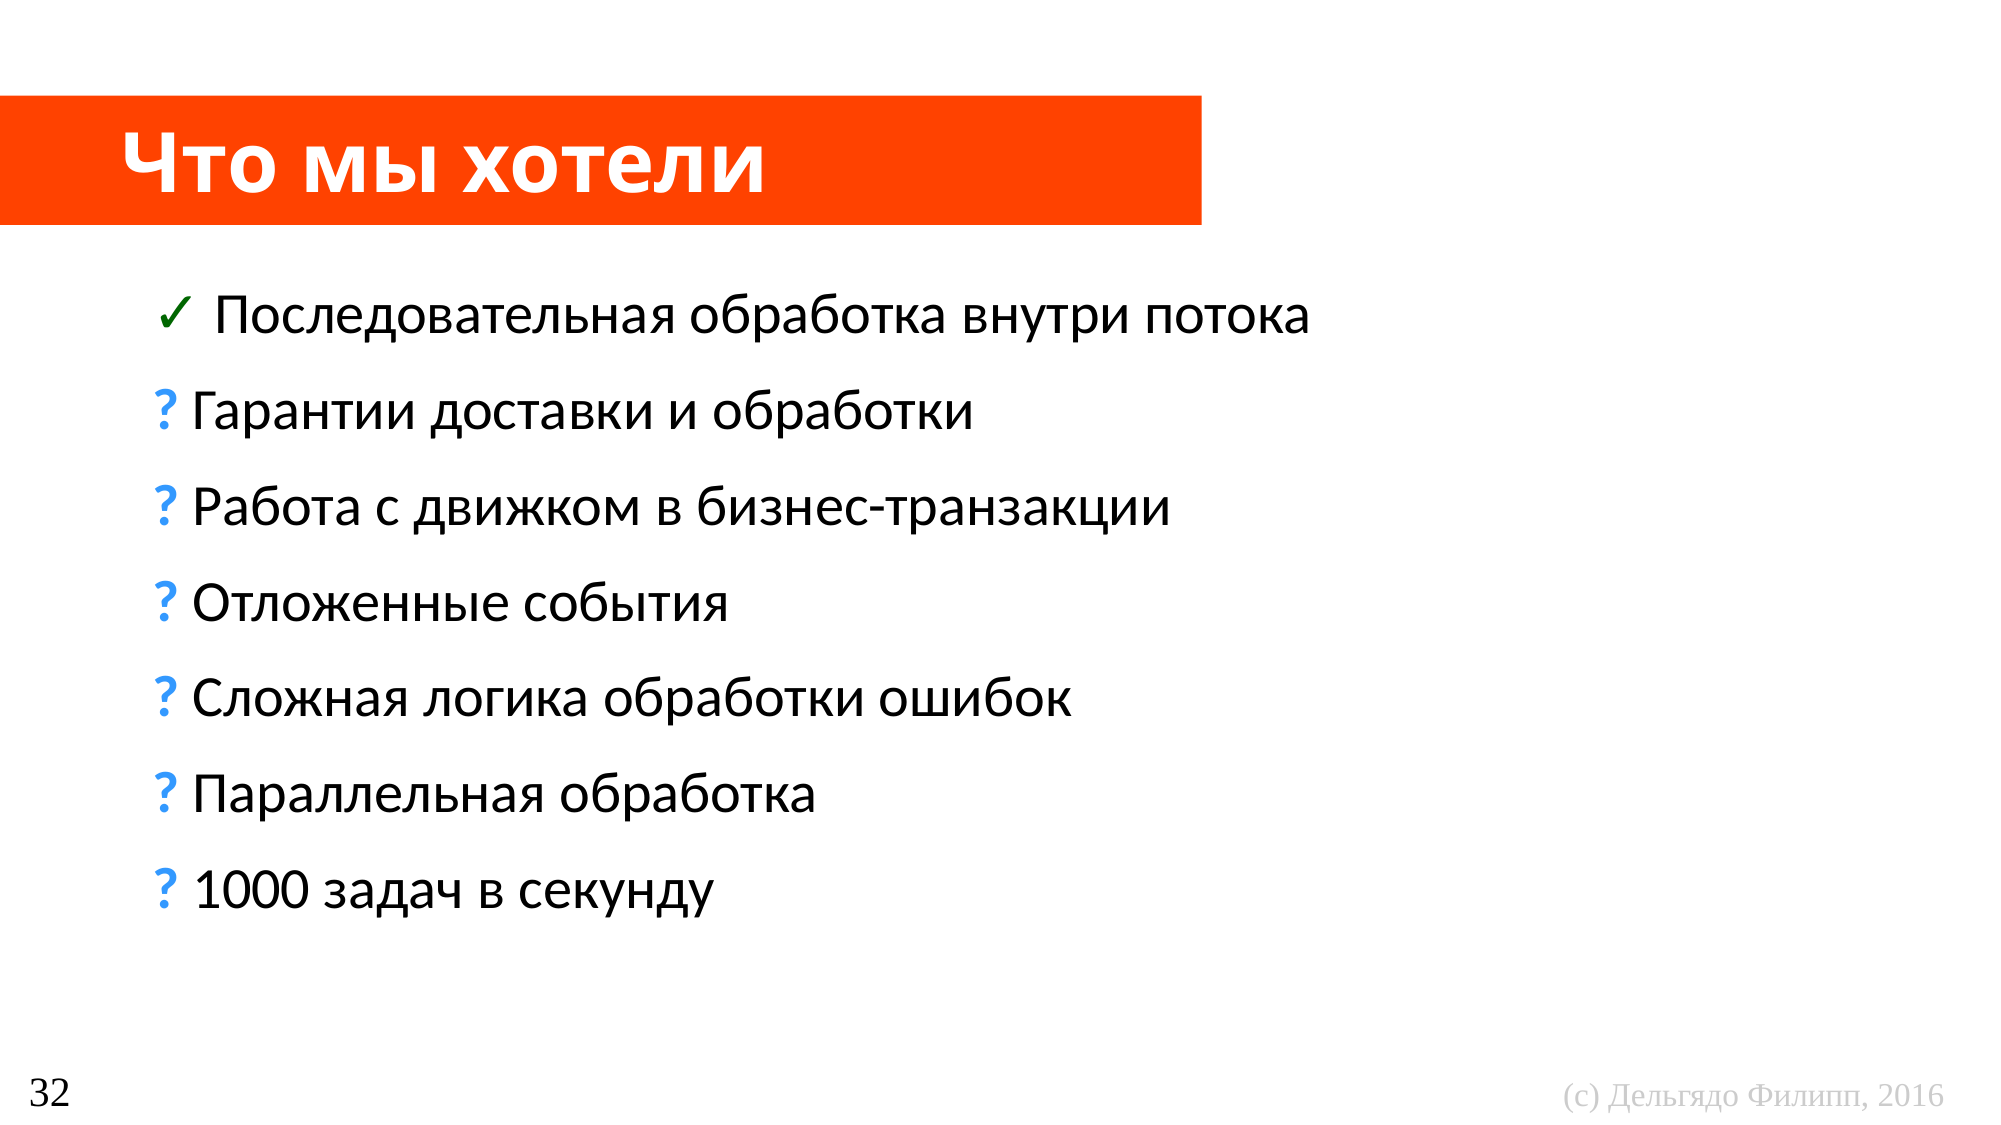

# Что мы хотели
✓ Последовательная обработка внутри потока
? Гарантии доставки и обработки
? Работа с движком в бизнес-транзакции
? Отложенные события
? Сложная логика обработки ошибок
? Параллельная обработка
? 1000 задач в секунду
32
(c) Дельгядо Филипп, 2016